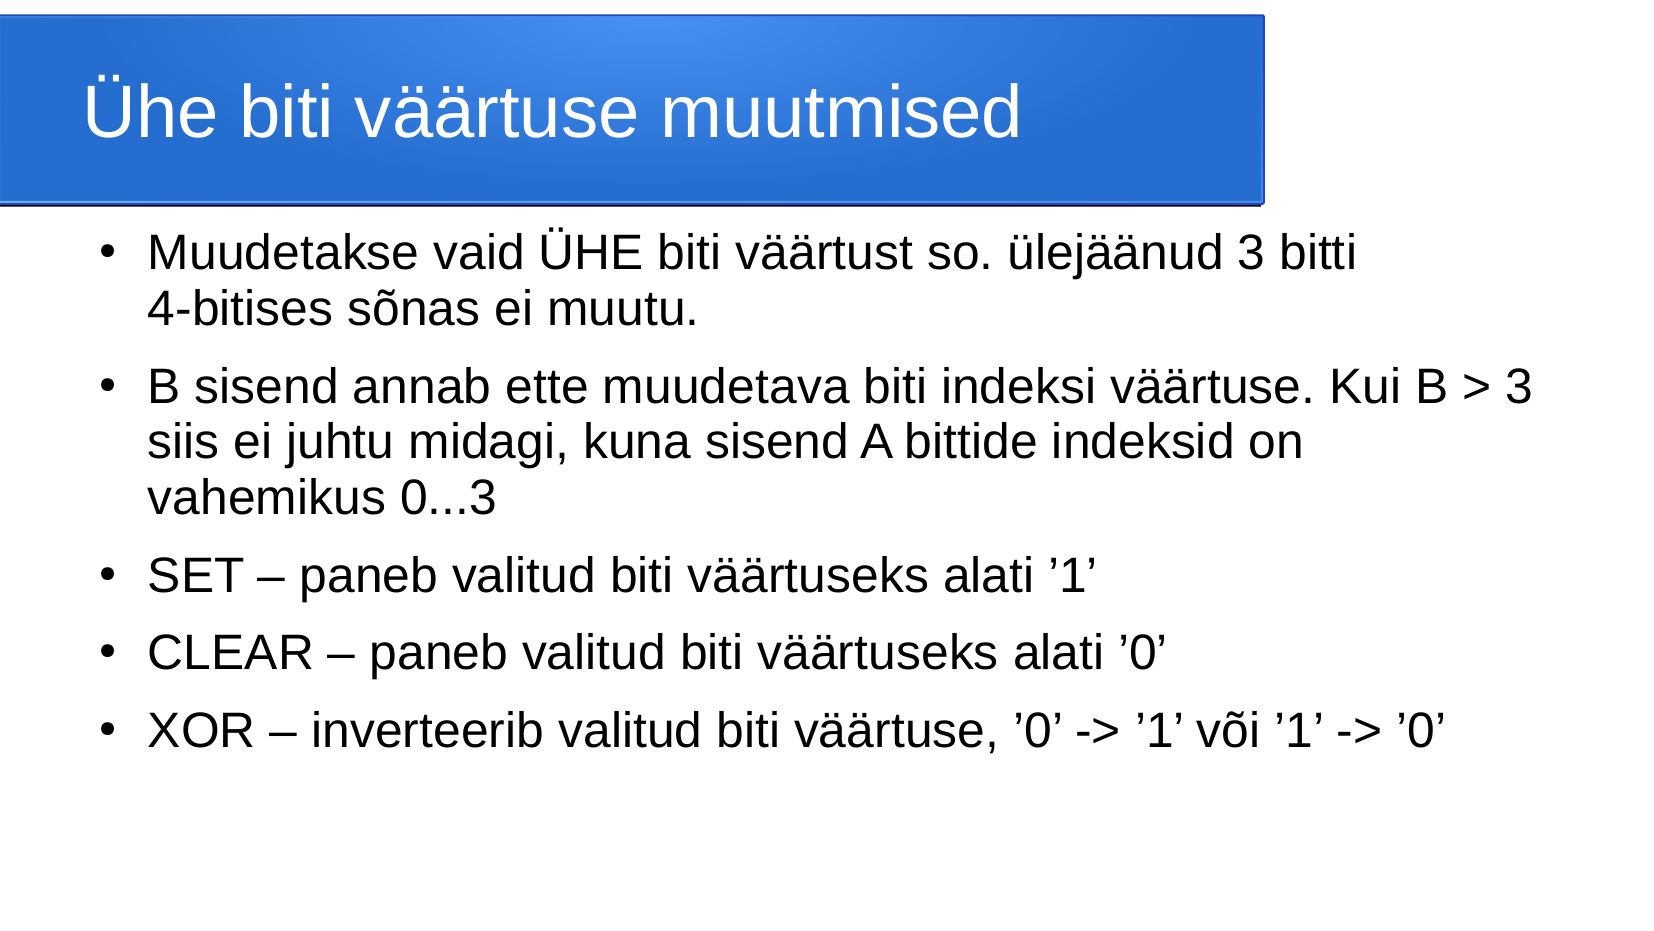

# Ühe biti väärtuse muutmised
Muudetakse vaid ÜHE biti väärtust so. ülejäänud 3 bitti 		 4-bitises sõnas ei muutu.
B sisend annab ette muudetava biti indeksi väärtuse. Kui B > 3 siis ei juhtu midagi, kuna sisend A bittide indeksid on 	vahemikus 0...3
SET – paneb valitud biti väärtuseks alati ’1’
CLEAR – paneb valitud biti väärtuseks alati ’0’
XOR – inverteerib valitud biti väärtuse, ’0’ -> ’1’ või ’1’ -> ’0’